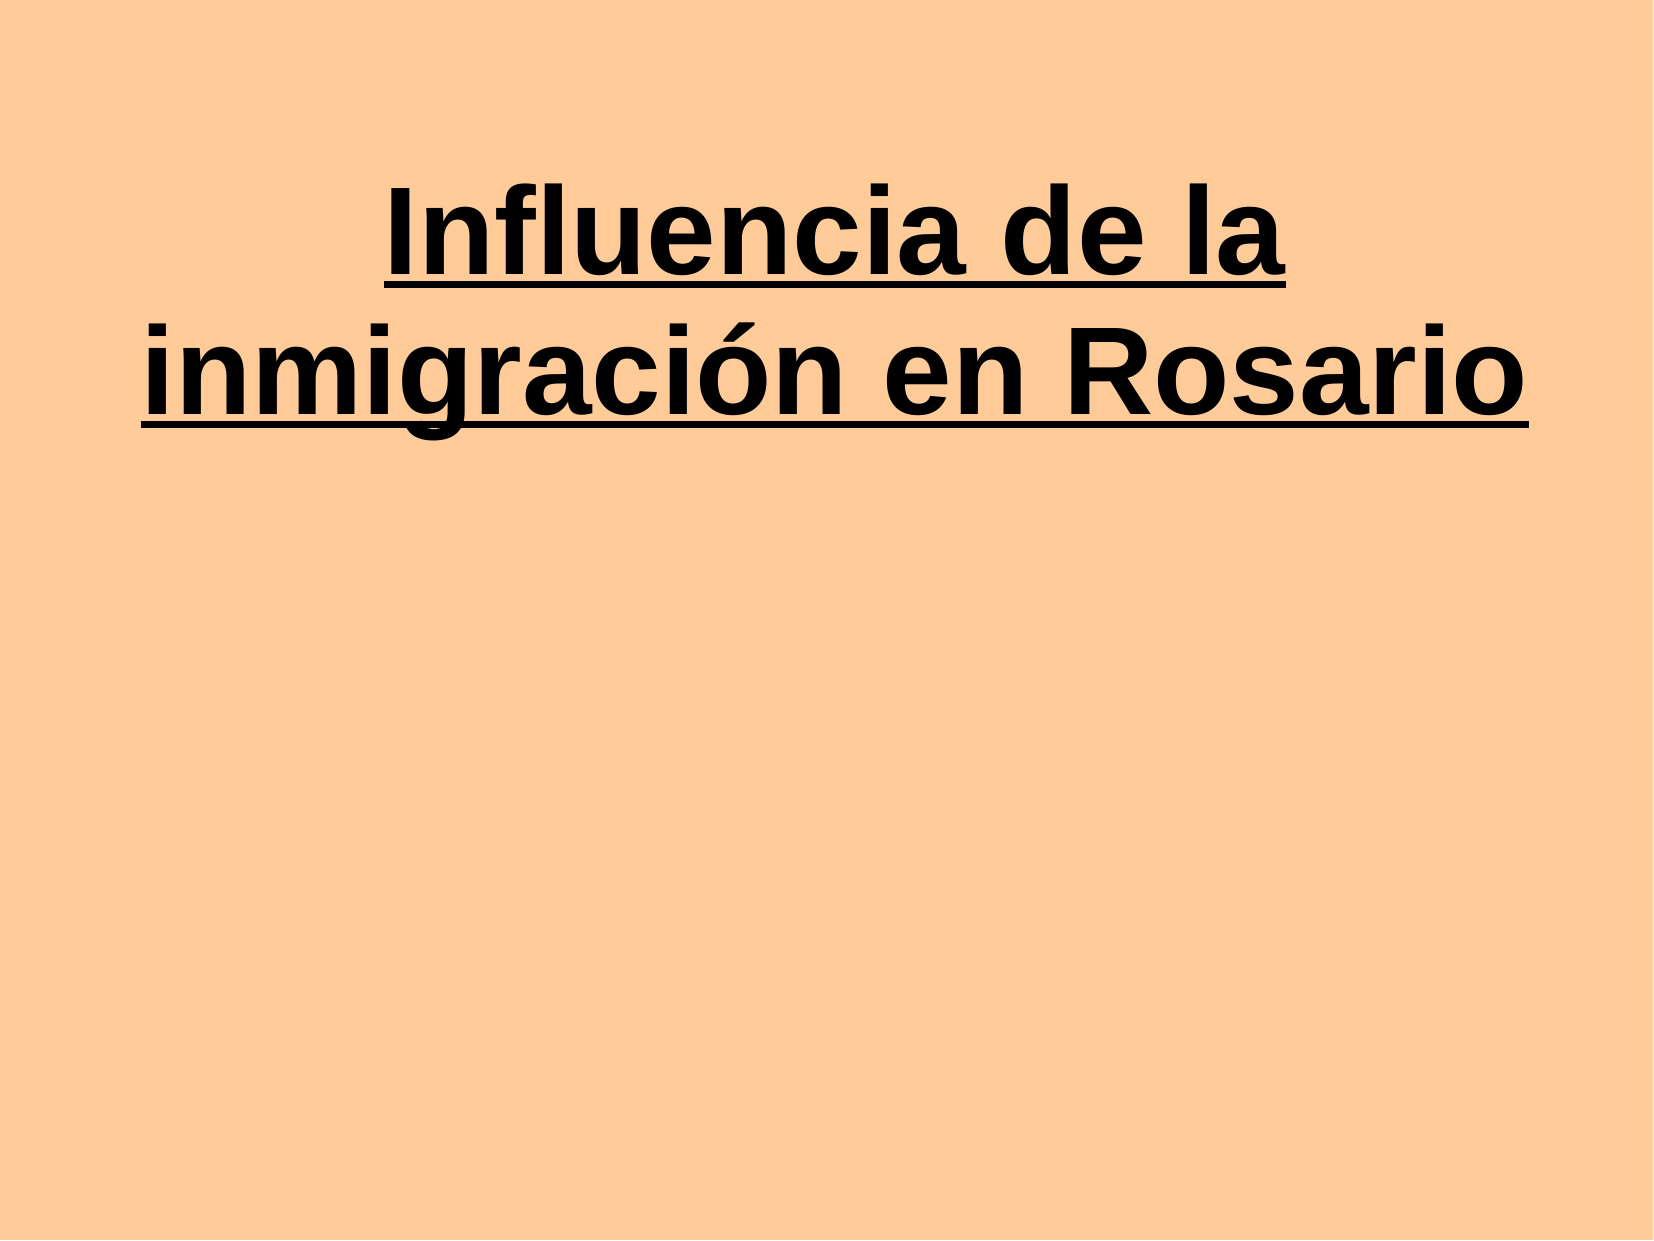

# Influencia de la inmigración en Rosario